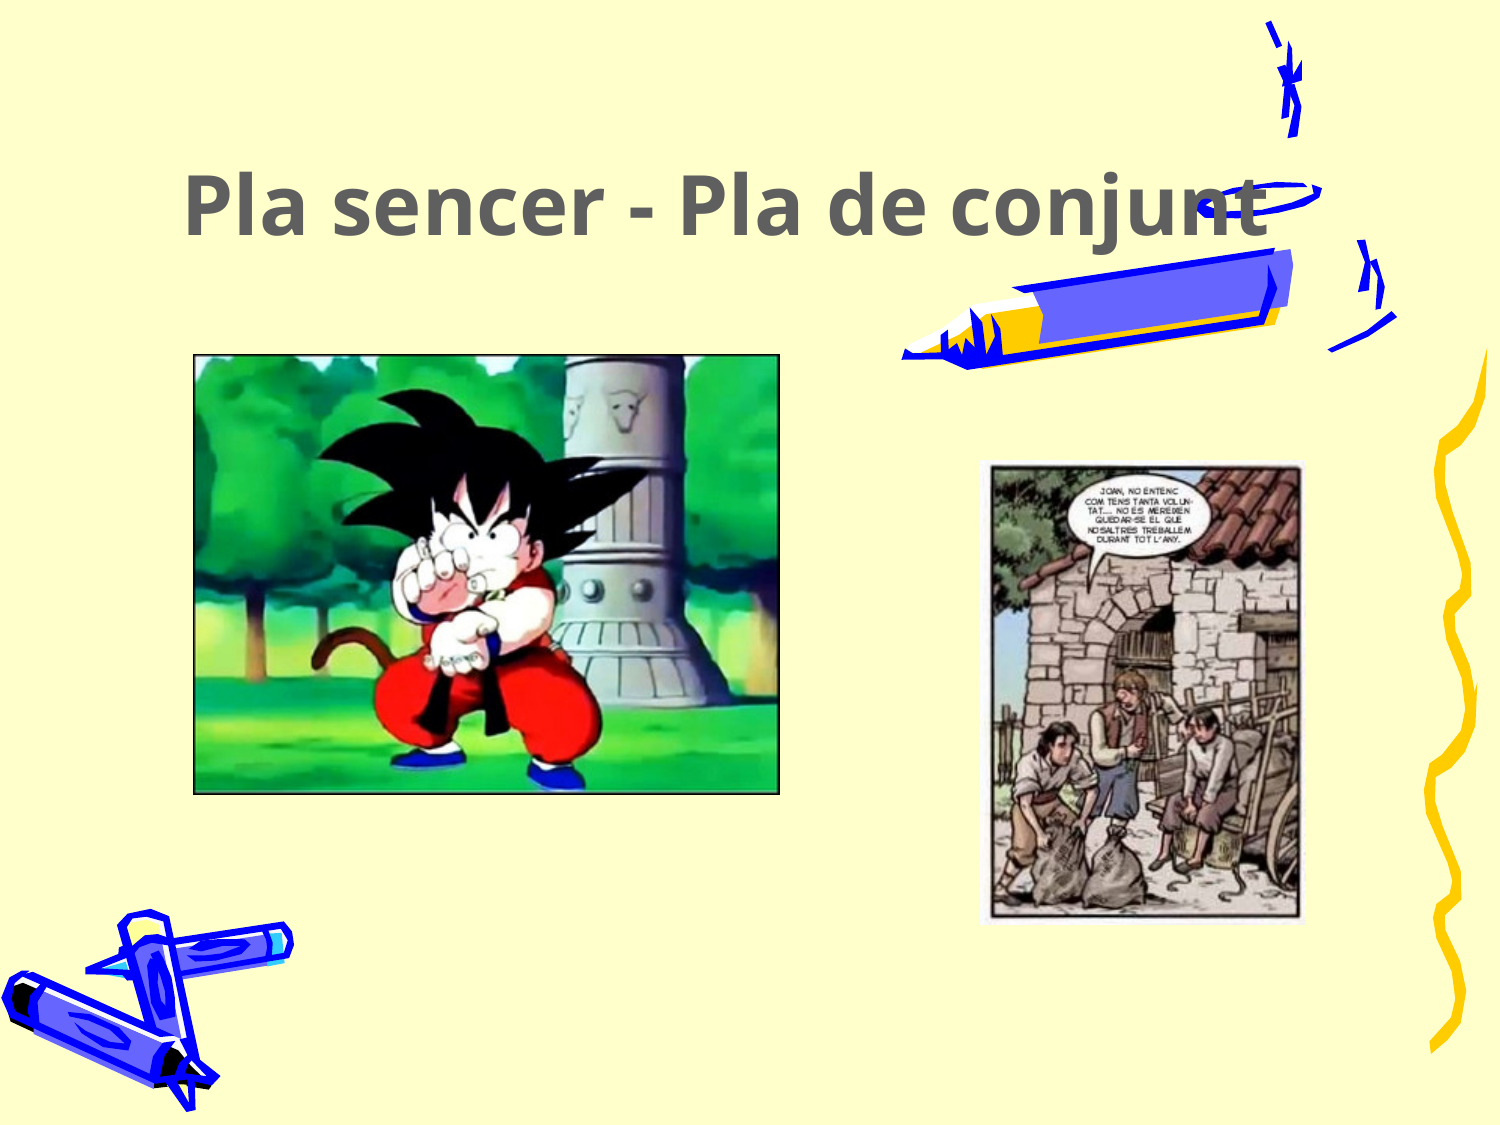

# Pla sencer - Pla de conjunt